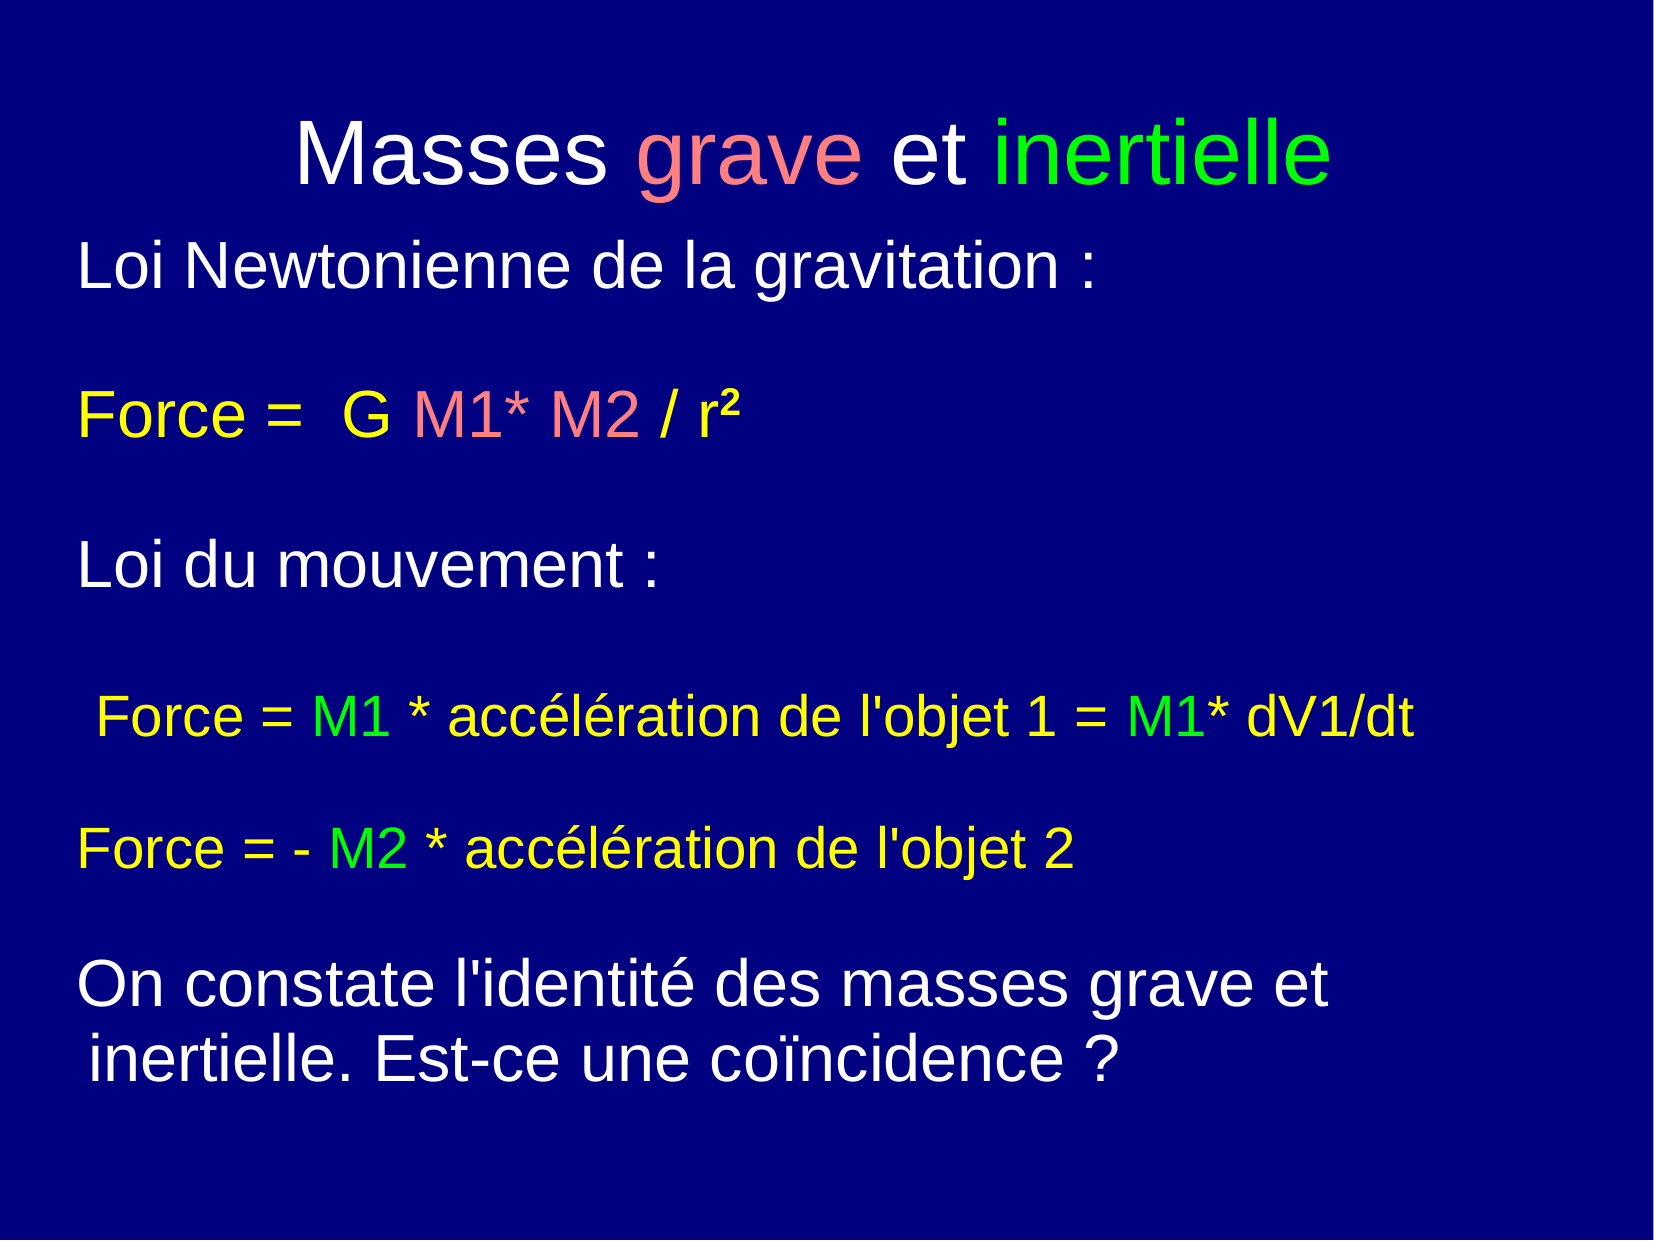

# Masses grave et inertielle
Loi Newtonienne de la gravitation :
Force = G M1* M2 / r2
Loi du mouvement :
 Force = M1 * accélération de l'objet 1 = M1* dV1/dt
Force = - M2 * accélération de l'objet 2
On constate l'identité des masses grave et inertielle. Est-ce une coïncidence ?